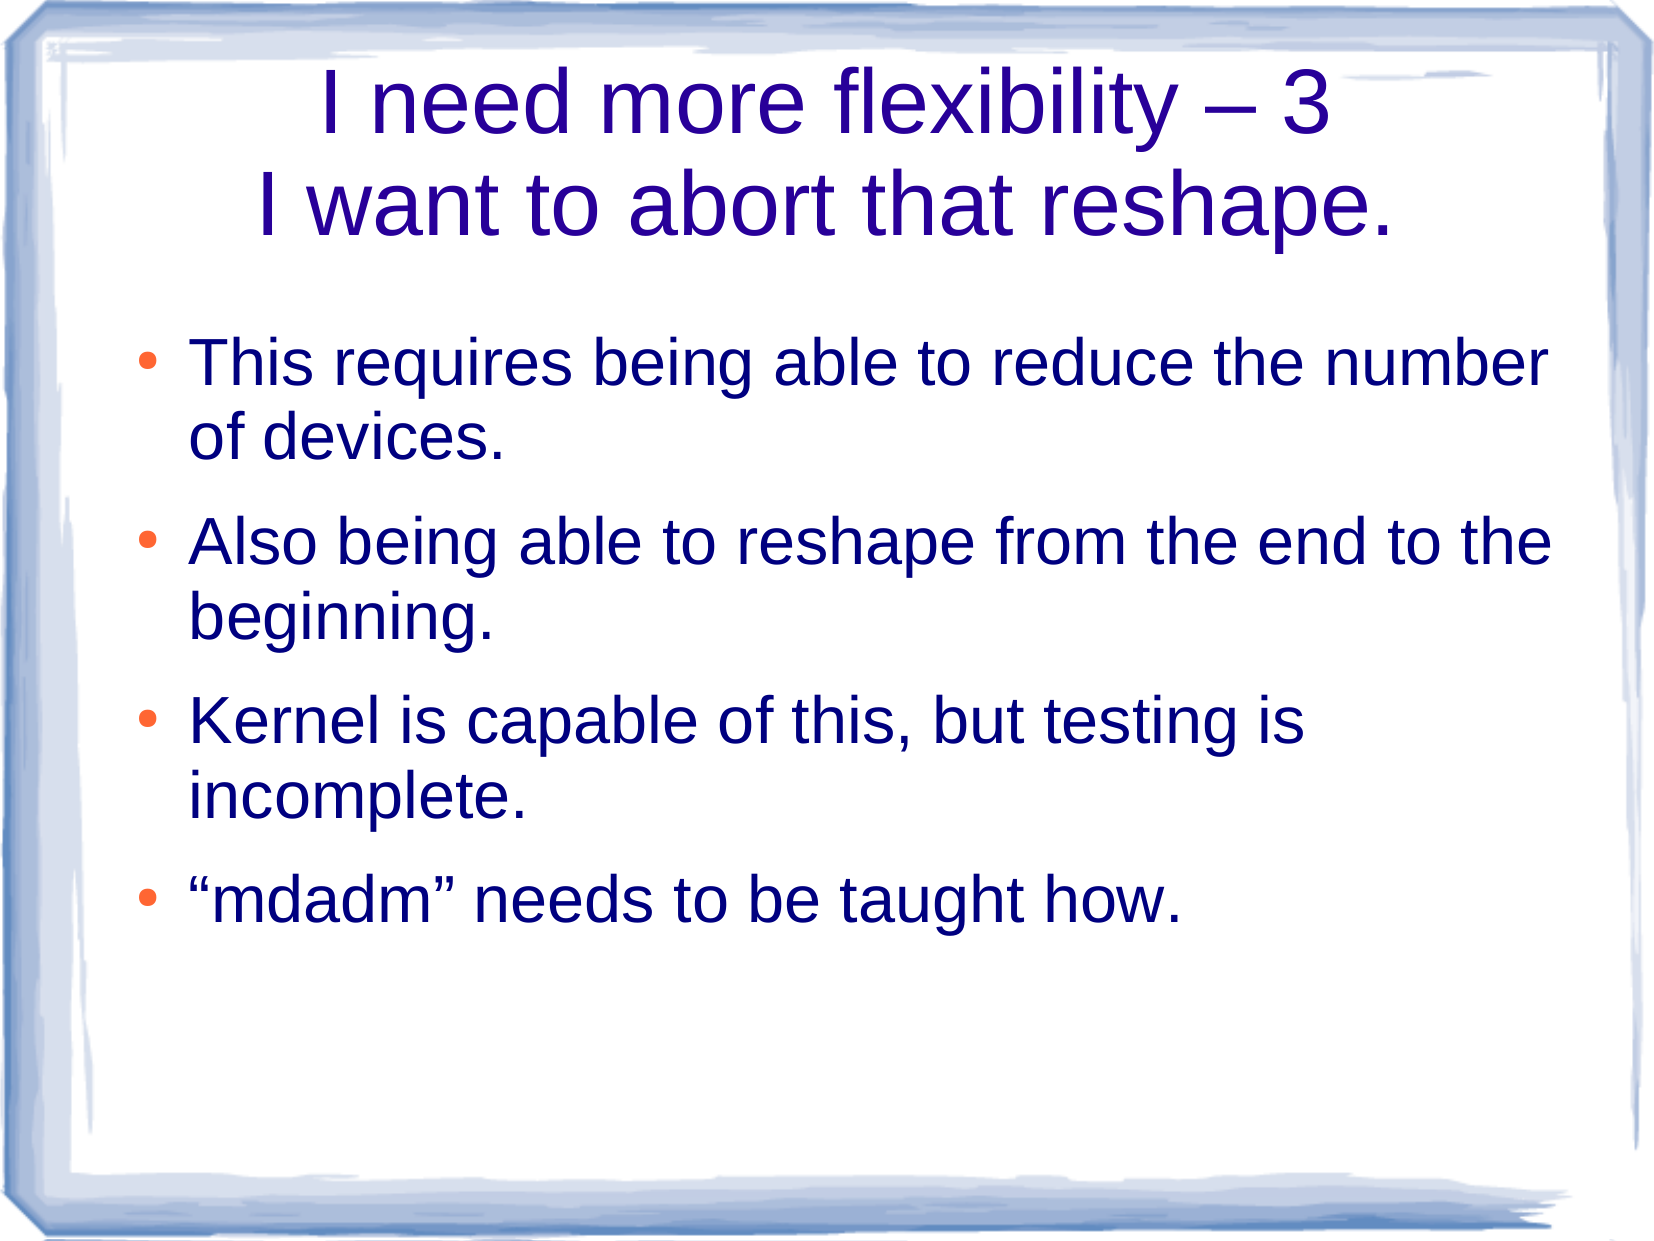

# I need more flexibility – 3 I want to abort that reshape.
This requires being able to reduce the number of devices.
Also being able to reshape from the end to the beginning.
Kernel is capable of this, but testing is incomplete.
“mdadm” needs to be taught how.